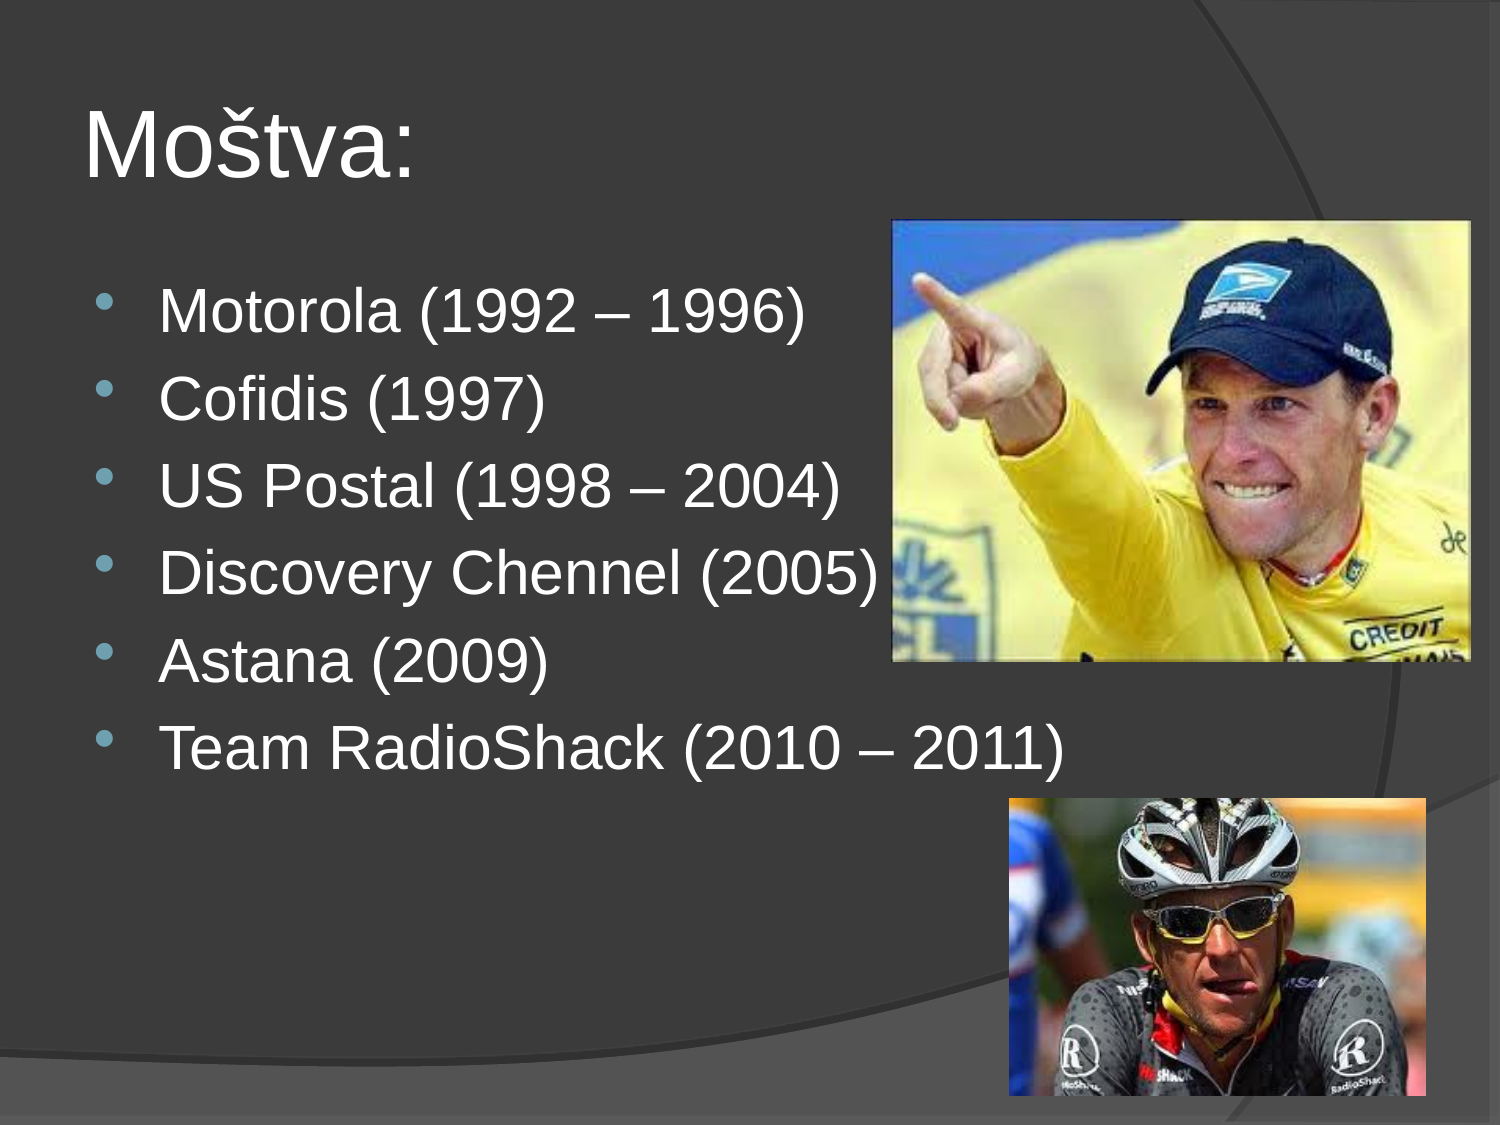

# Moštva:
Motorola (1992 – 1996)
Cofidis (1997)
US Postal (1998 – 2004)
Discovery Chennel (2005)
Astana (2009)
Team RadioShack (2010 – 2011)